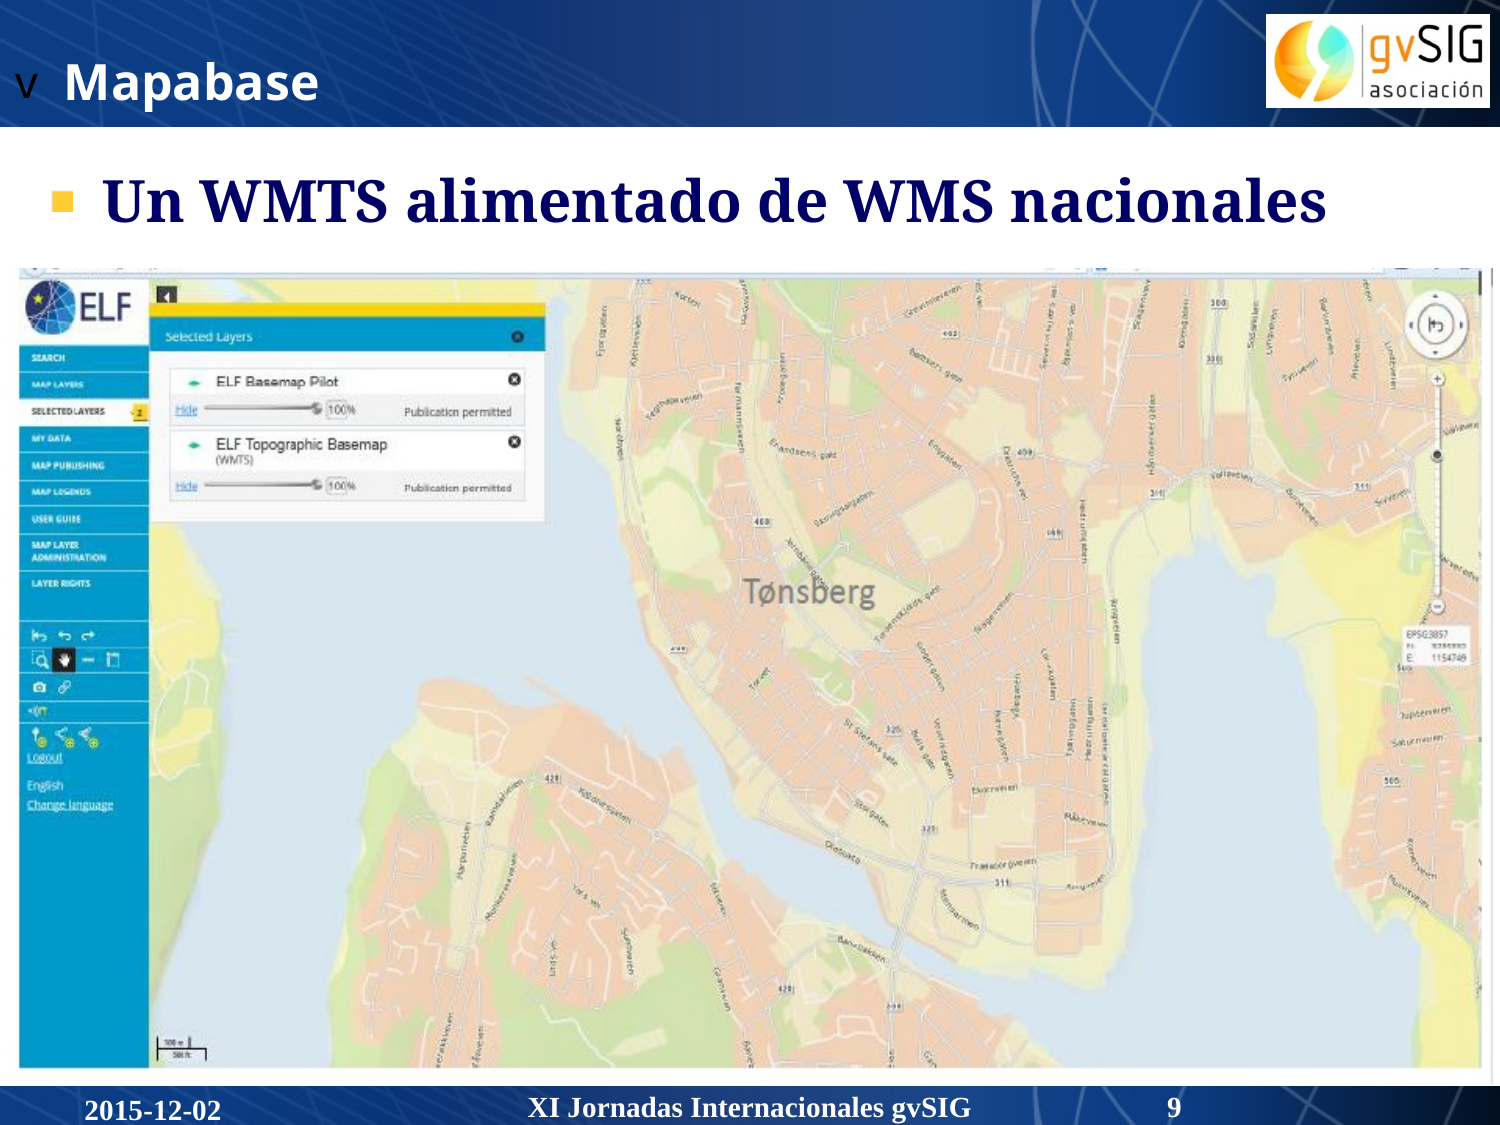

# Mapabase
Un WMTS alimentado de WMS nacionales